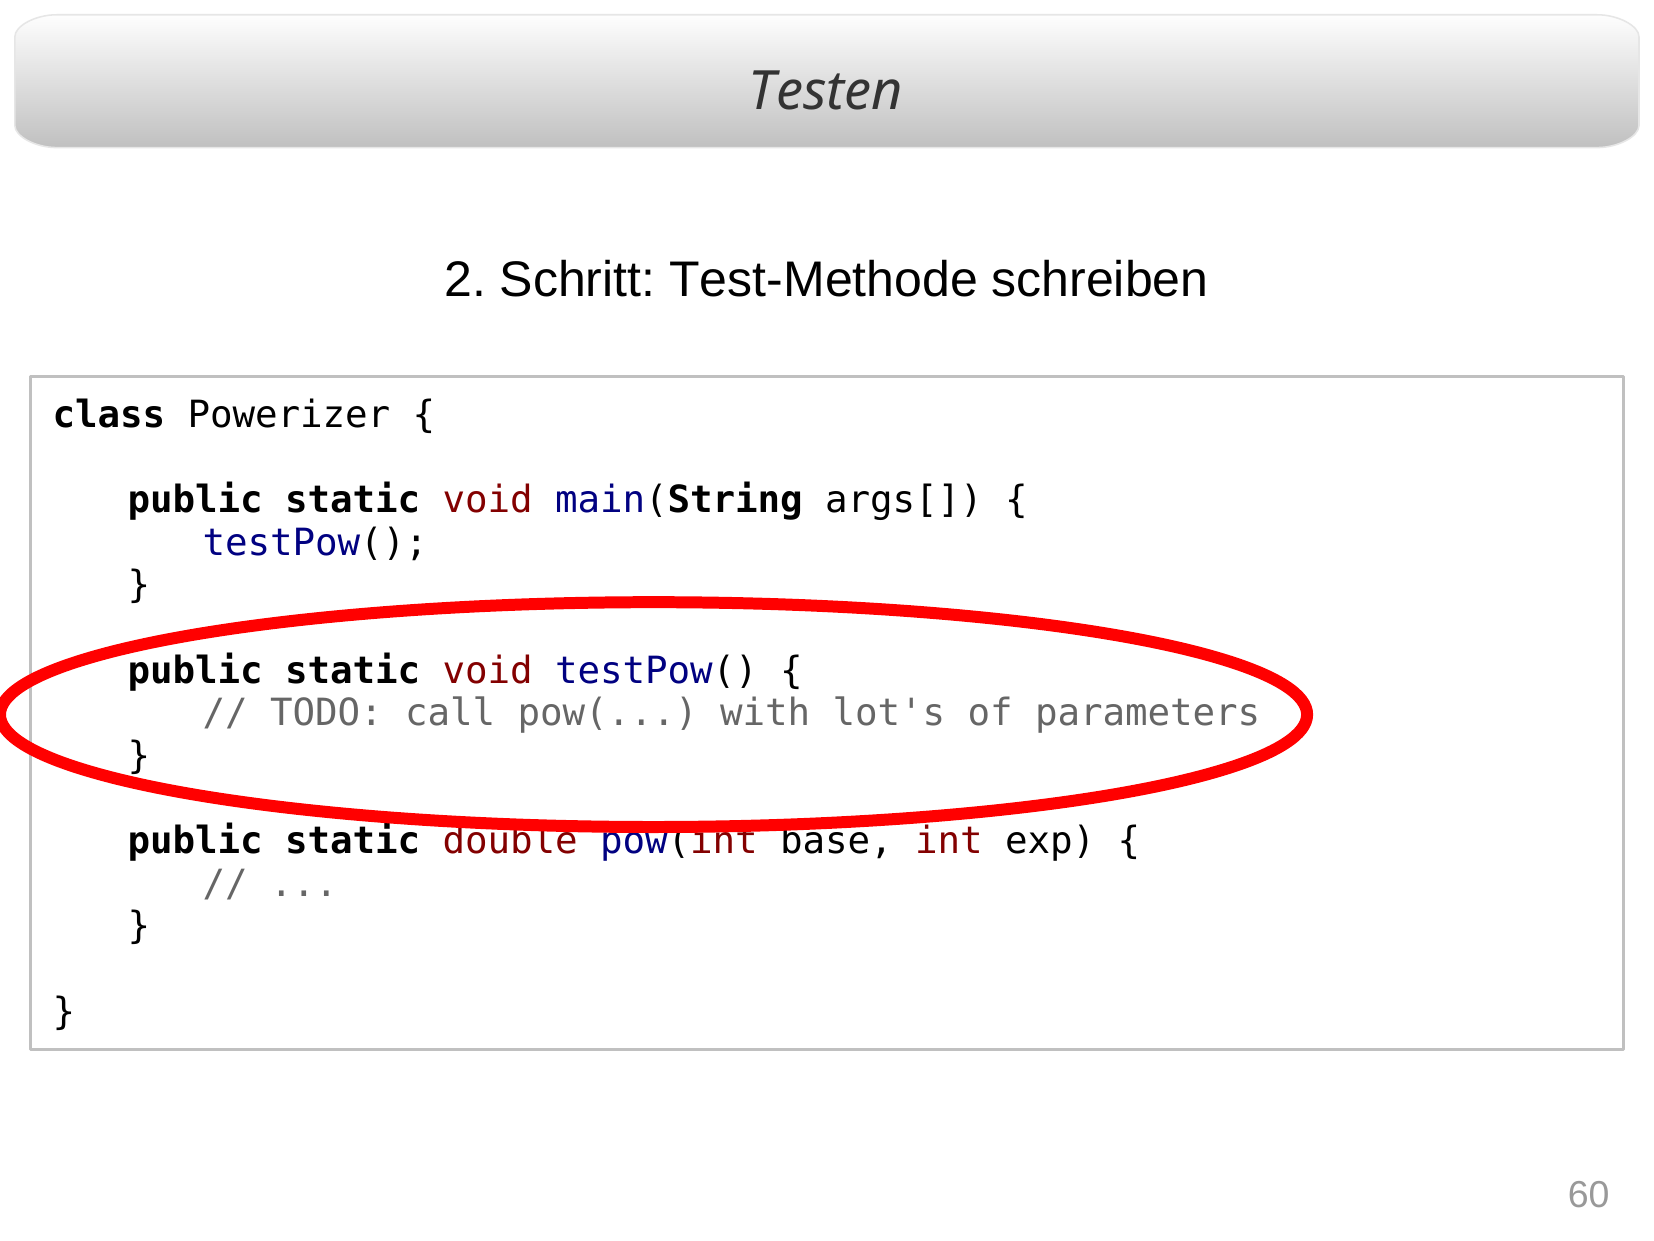

# Testen
2. Schritt: Test-Methode schreiben
class Powerizer {
	public static void main(String args[]) {
		testPow();
	}
	public static void testPow() {
		// TODO: call pow(...) with lot's of parameters
	}
	public static double pow(int base, int exp) {
		// ...
	}
}